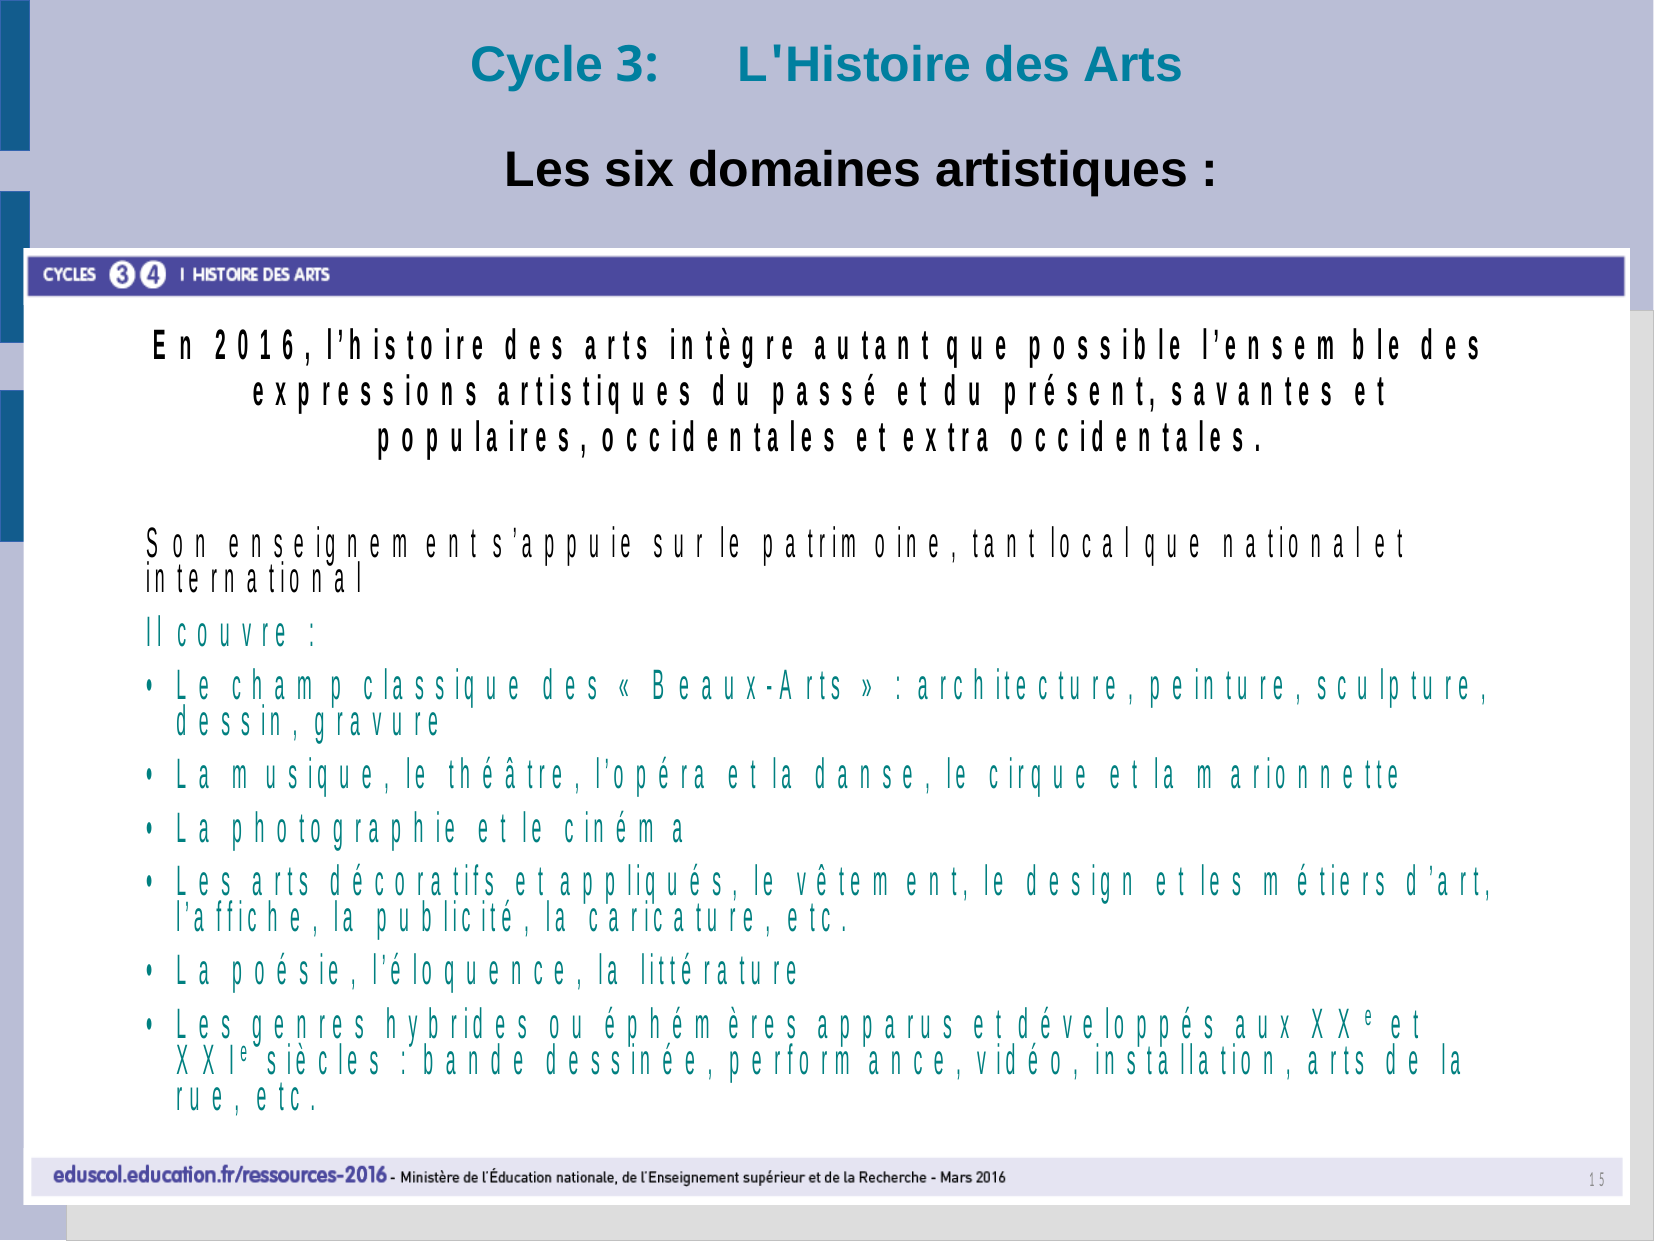

# Cycle 3: L'Histoire des Arts
Les six domaines artistiques :